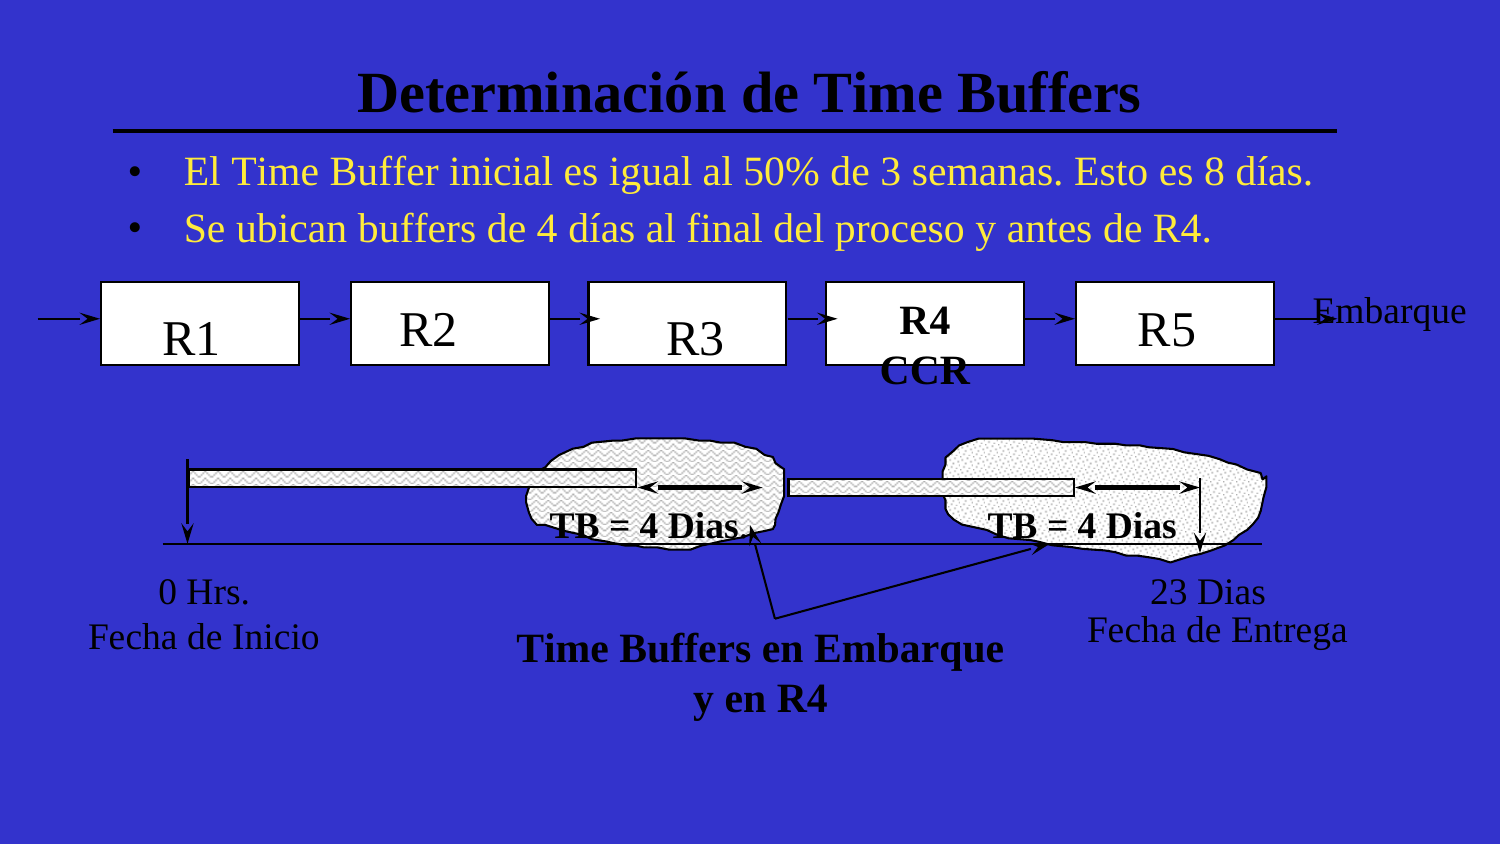

Determinación de Time Buffers
# El Time Buffer inicial es igual al 50% de 3 semanas. Esto es 8 días.
Se ubican buffers de 4 días al final del proceso y antes de R4.
Embarque
R4
CCR
R2
R5
R1
R3
TB = 4 Dias.
TB = 4 Dias
0 Hrs.
Fecha de Inicio
23 Dias
Fecha de Entrega
Time Buffers en Embarque
y en R4